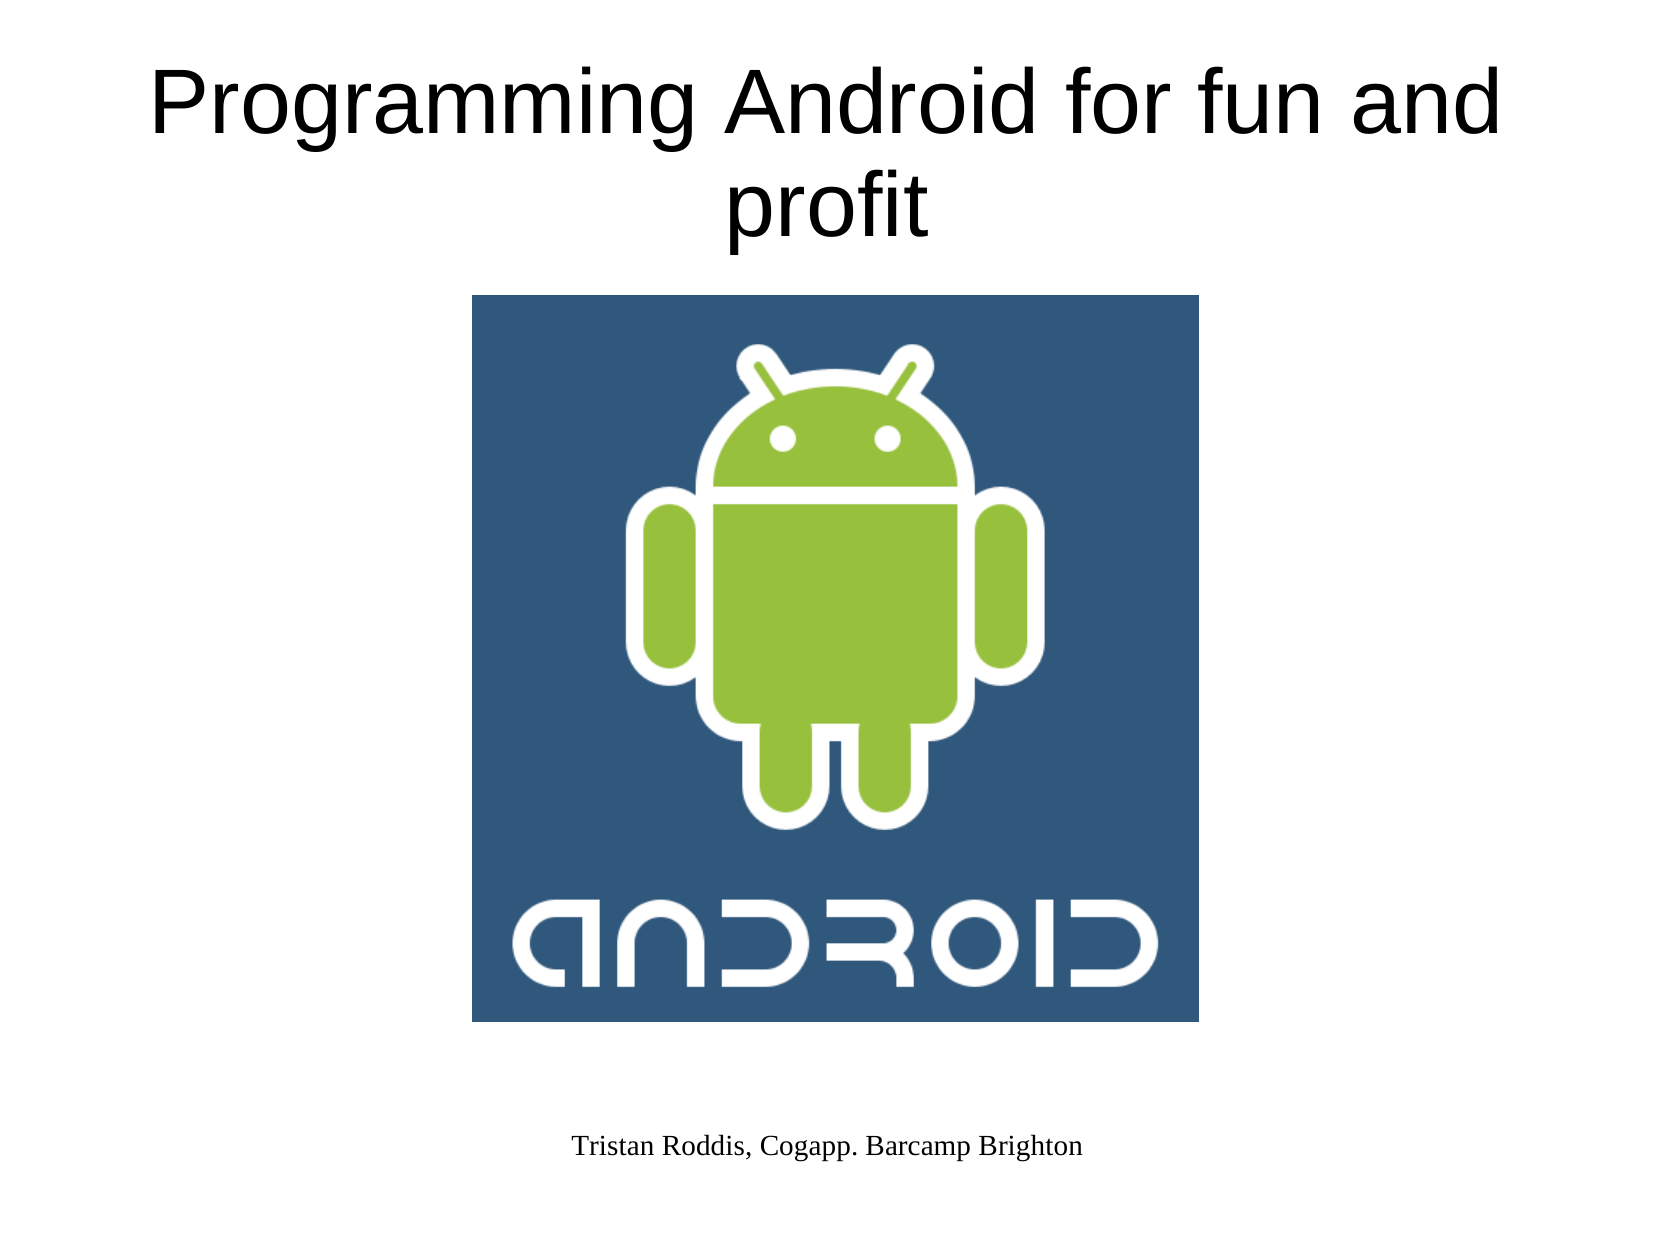

# Programming Android for fun and profit
Tristan Roddis, Cogapp. Barcamp Brighton